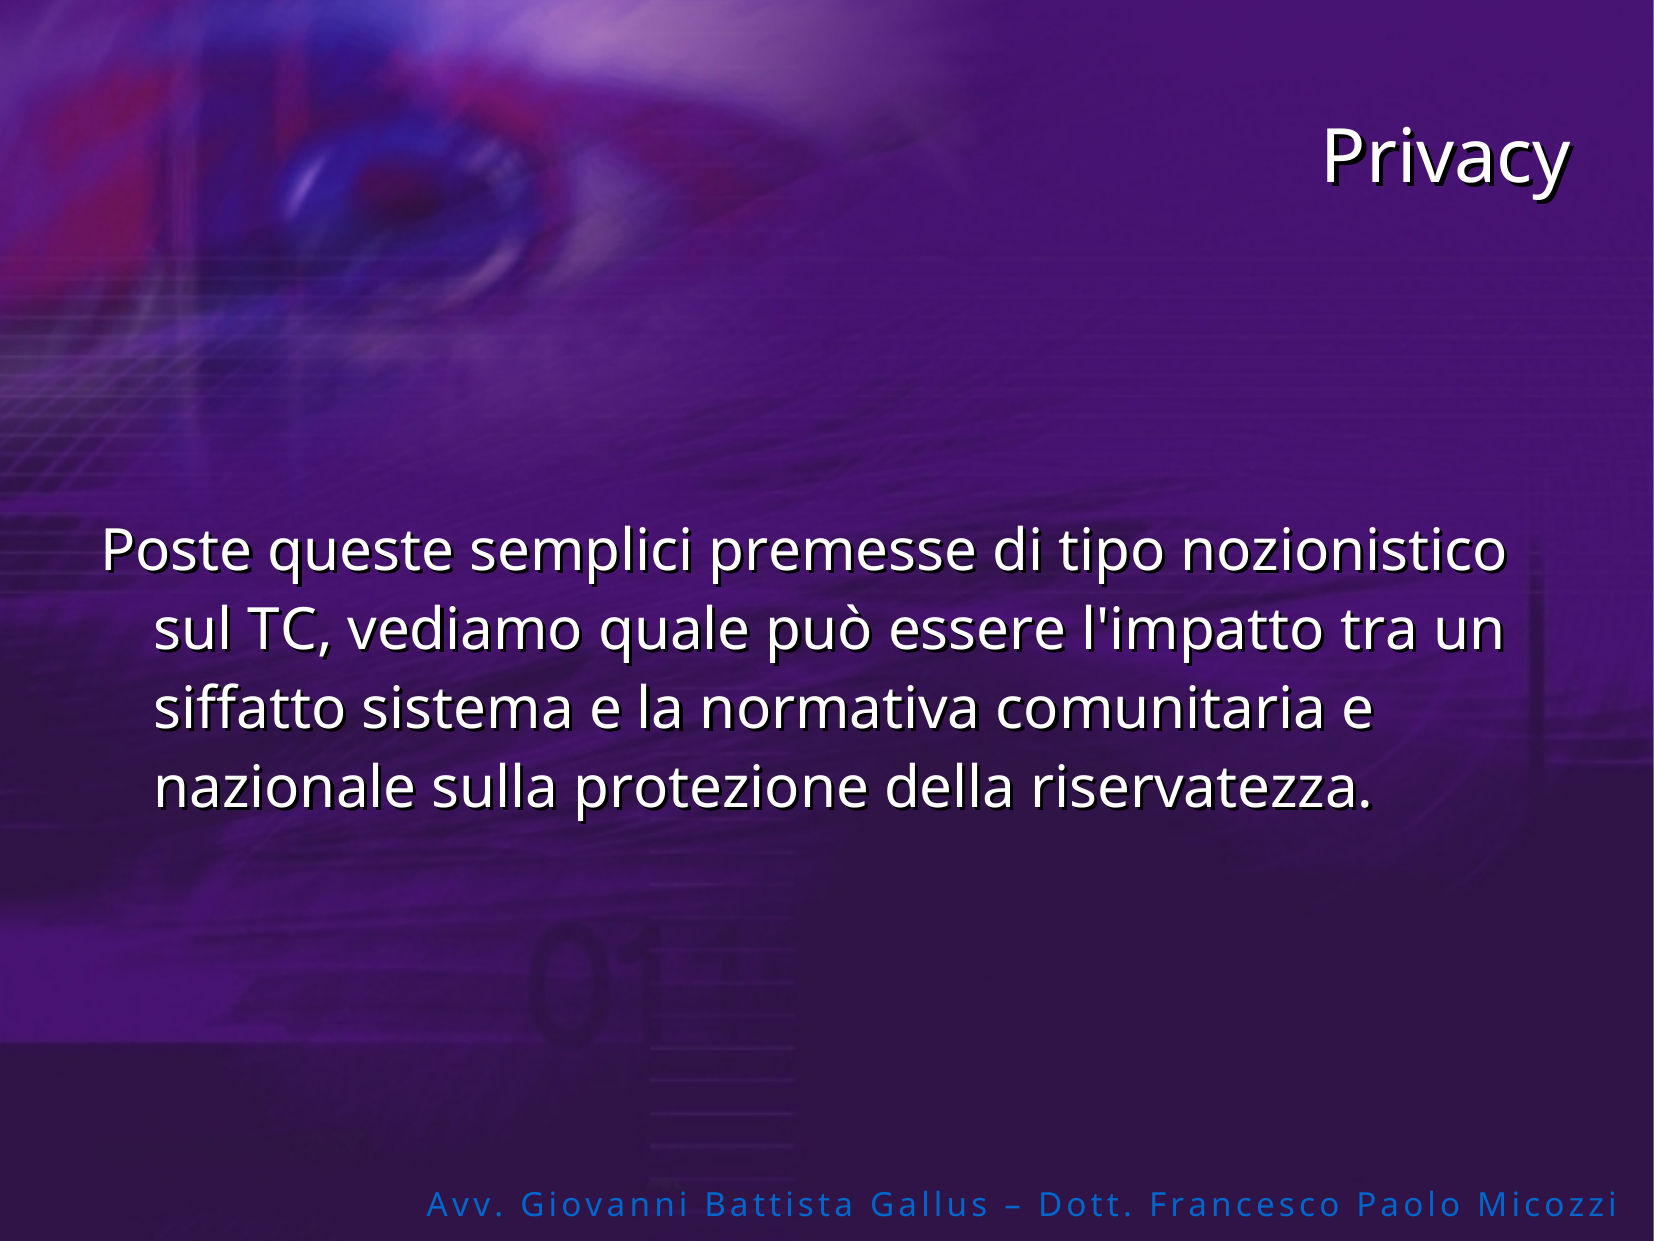

# Privacy
Poste queste semplici premesse di tipo nozionistico sul TC, vediamo quale può essere l'impatto tra un siffatto sistema e la normativa comunitaria e nazionale sulla protezione della riservatezza.
dott. Francesco Paolo Micozzi - f.micozzi@studionati.it